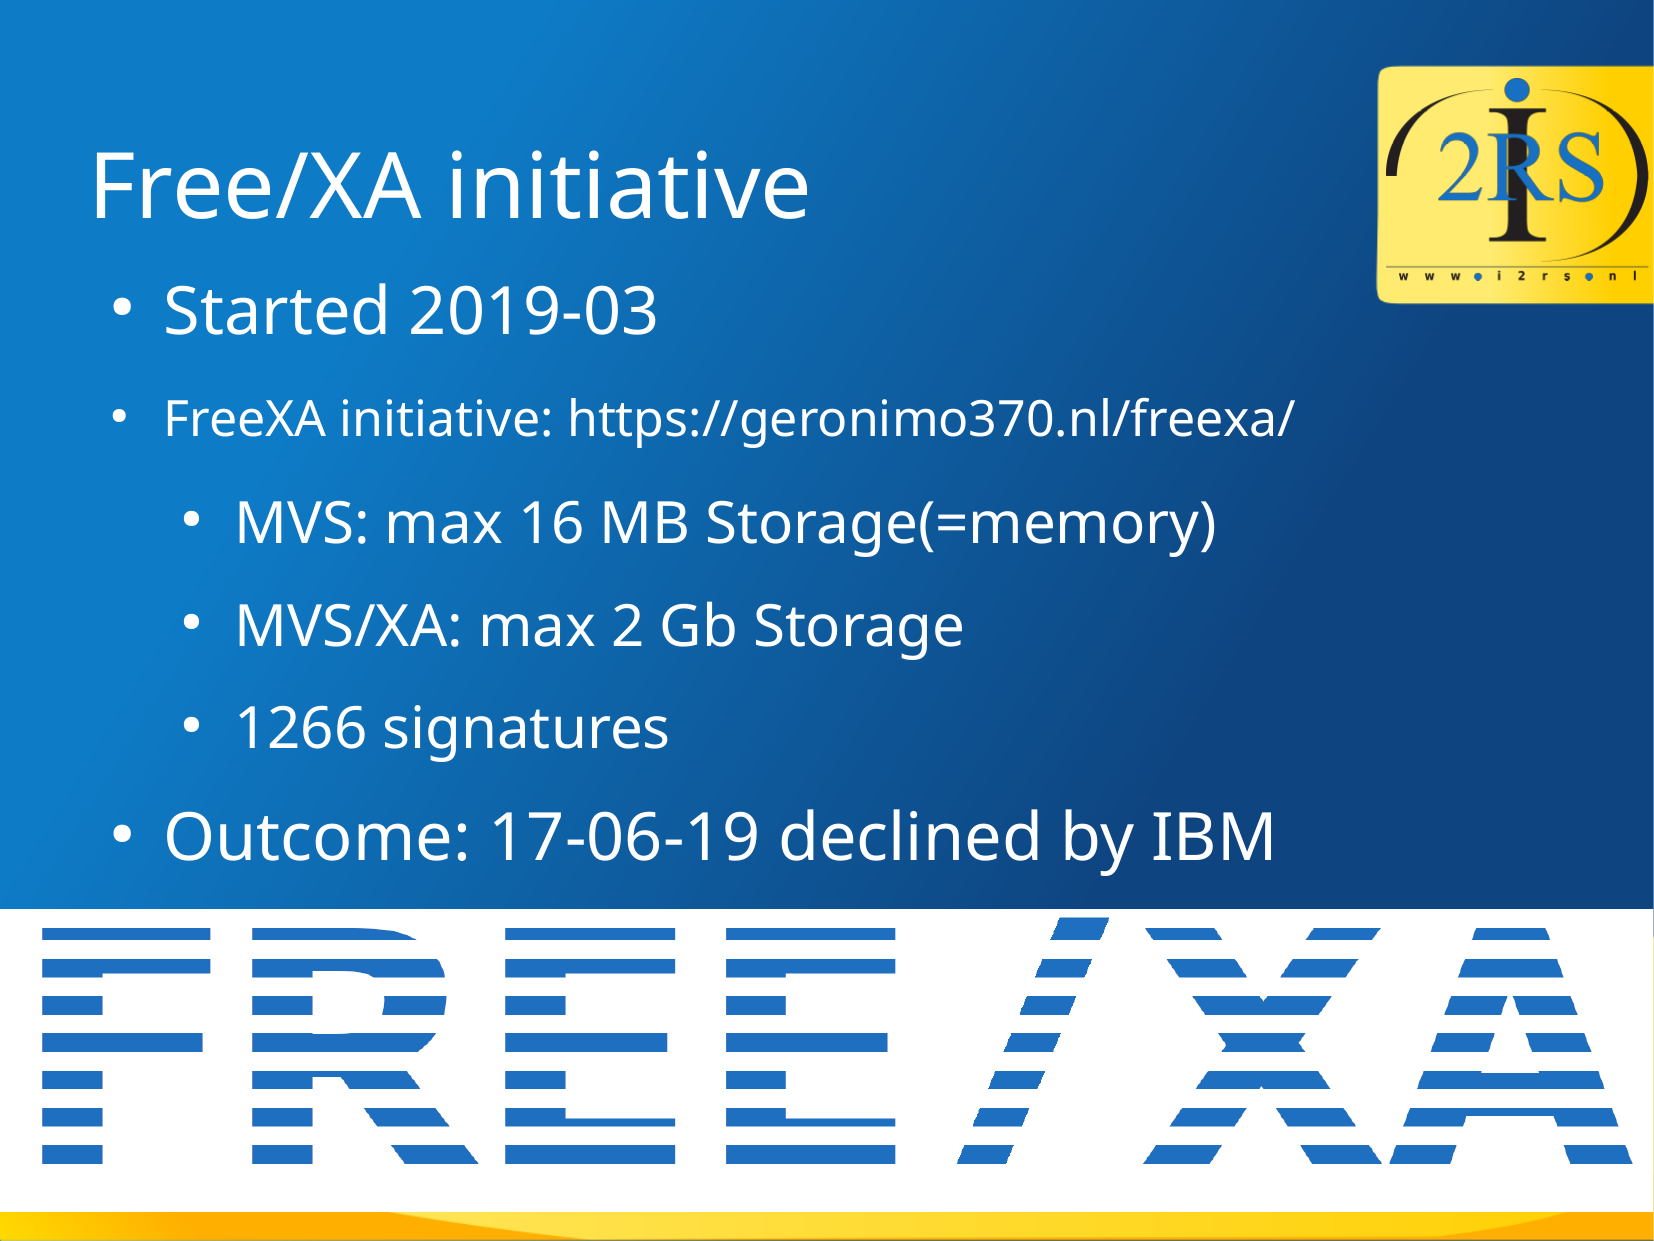

# Free/XA initiative
Started 2019-03
FreeXA initiative: https://geronimo370.nl/freexa/
MVS: max 16 MB Storage(=memory)
MVS/XA: max 2 Gb Storage
1266 signatures
Outcome: 17-06-19 declined by IBM